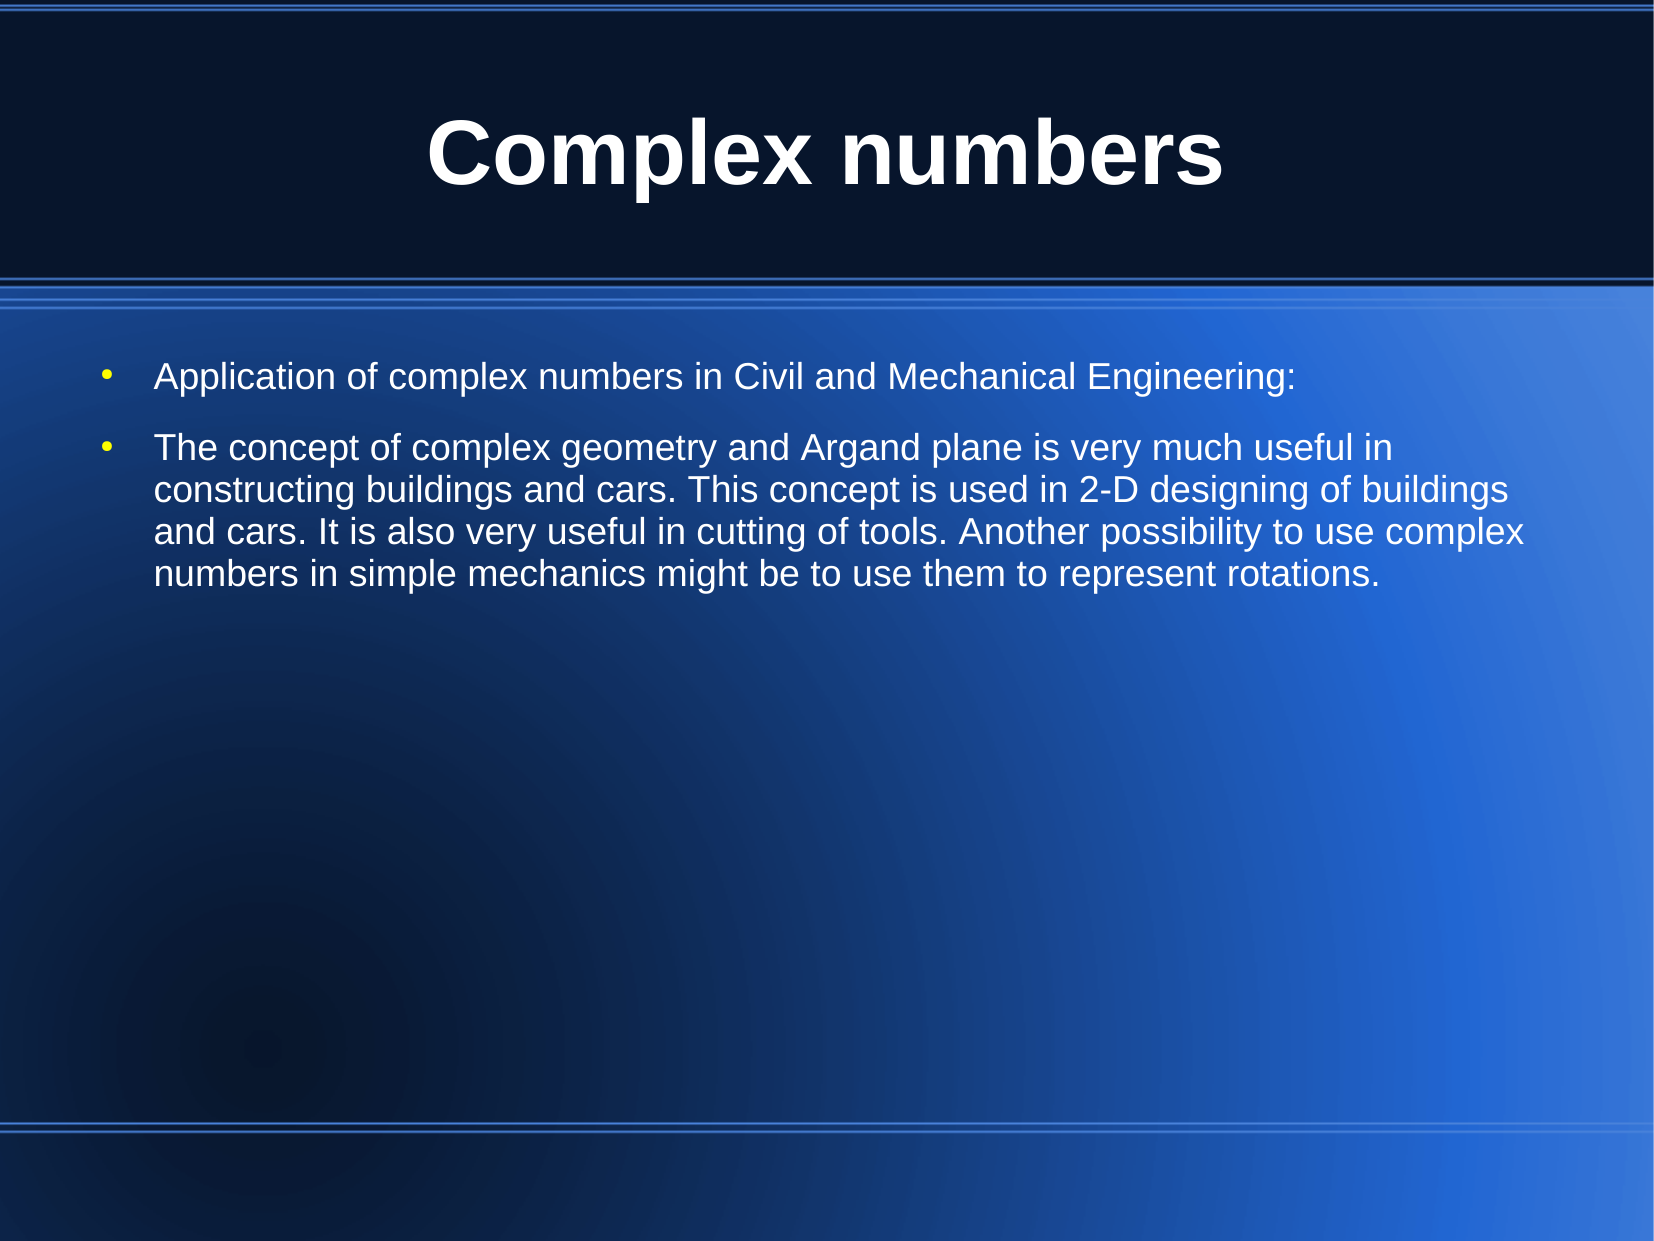

# Complex numbers
Application of complex numbers in​​​​​​​ Civil and Mechanical Engineering:
The concept of complex geometry and Argand plane is very much useful in constructing buildings and cars. This concept is used in 2-D designing of buildings and cars. It is also very useful in cutting of tools. Another possibility to use complex numbers in simple mechanics might be to use them to represent rotations.